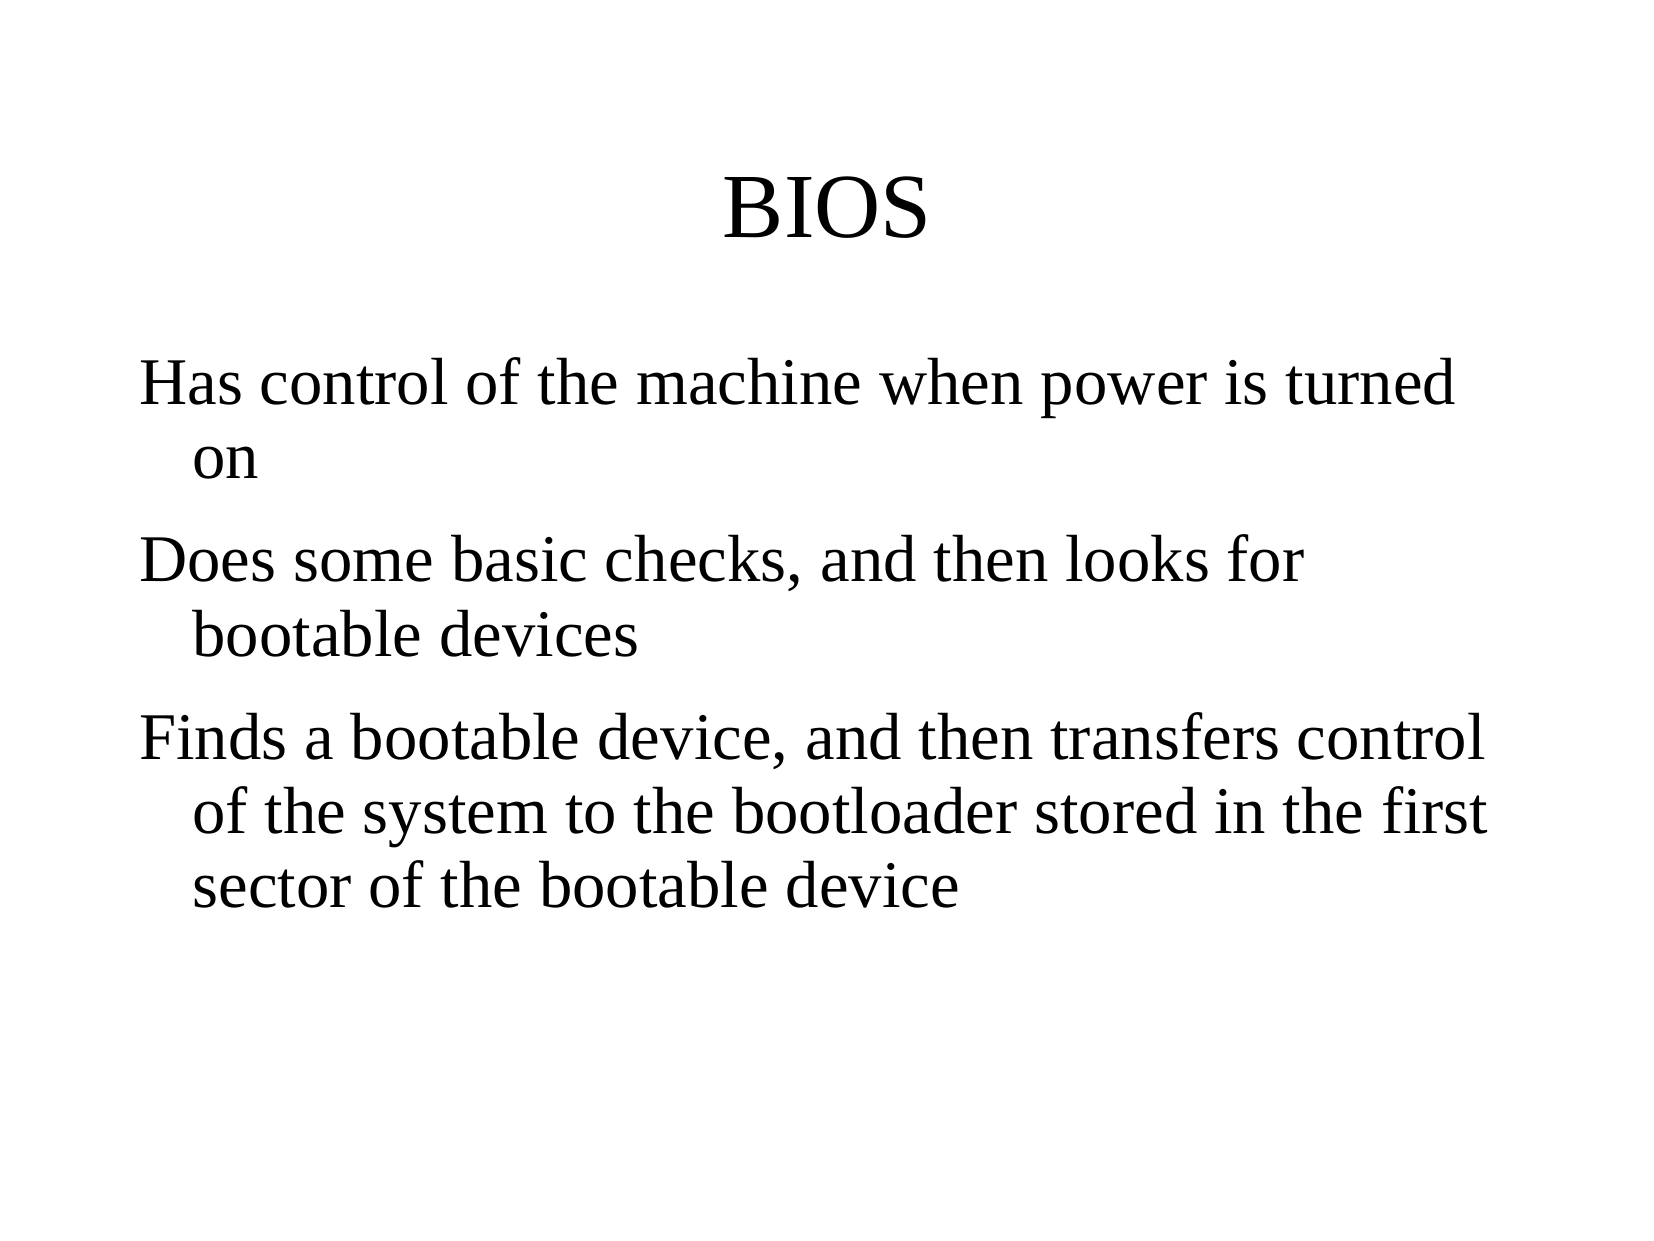

# BIOS
Has control of the machine when power is turned on
Does some basic checks, and then looks for bootable devices
Finds a bootable device, and then transfers control of the system to the bootloader stored in the first sector of the bootable device